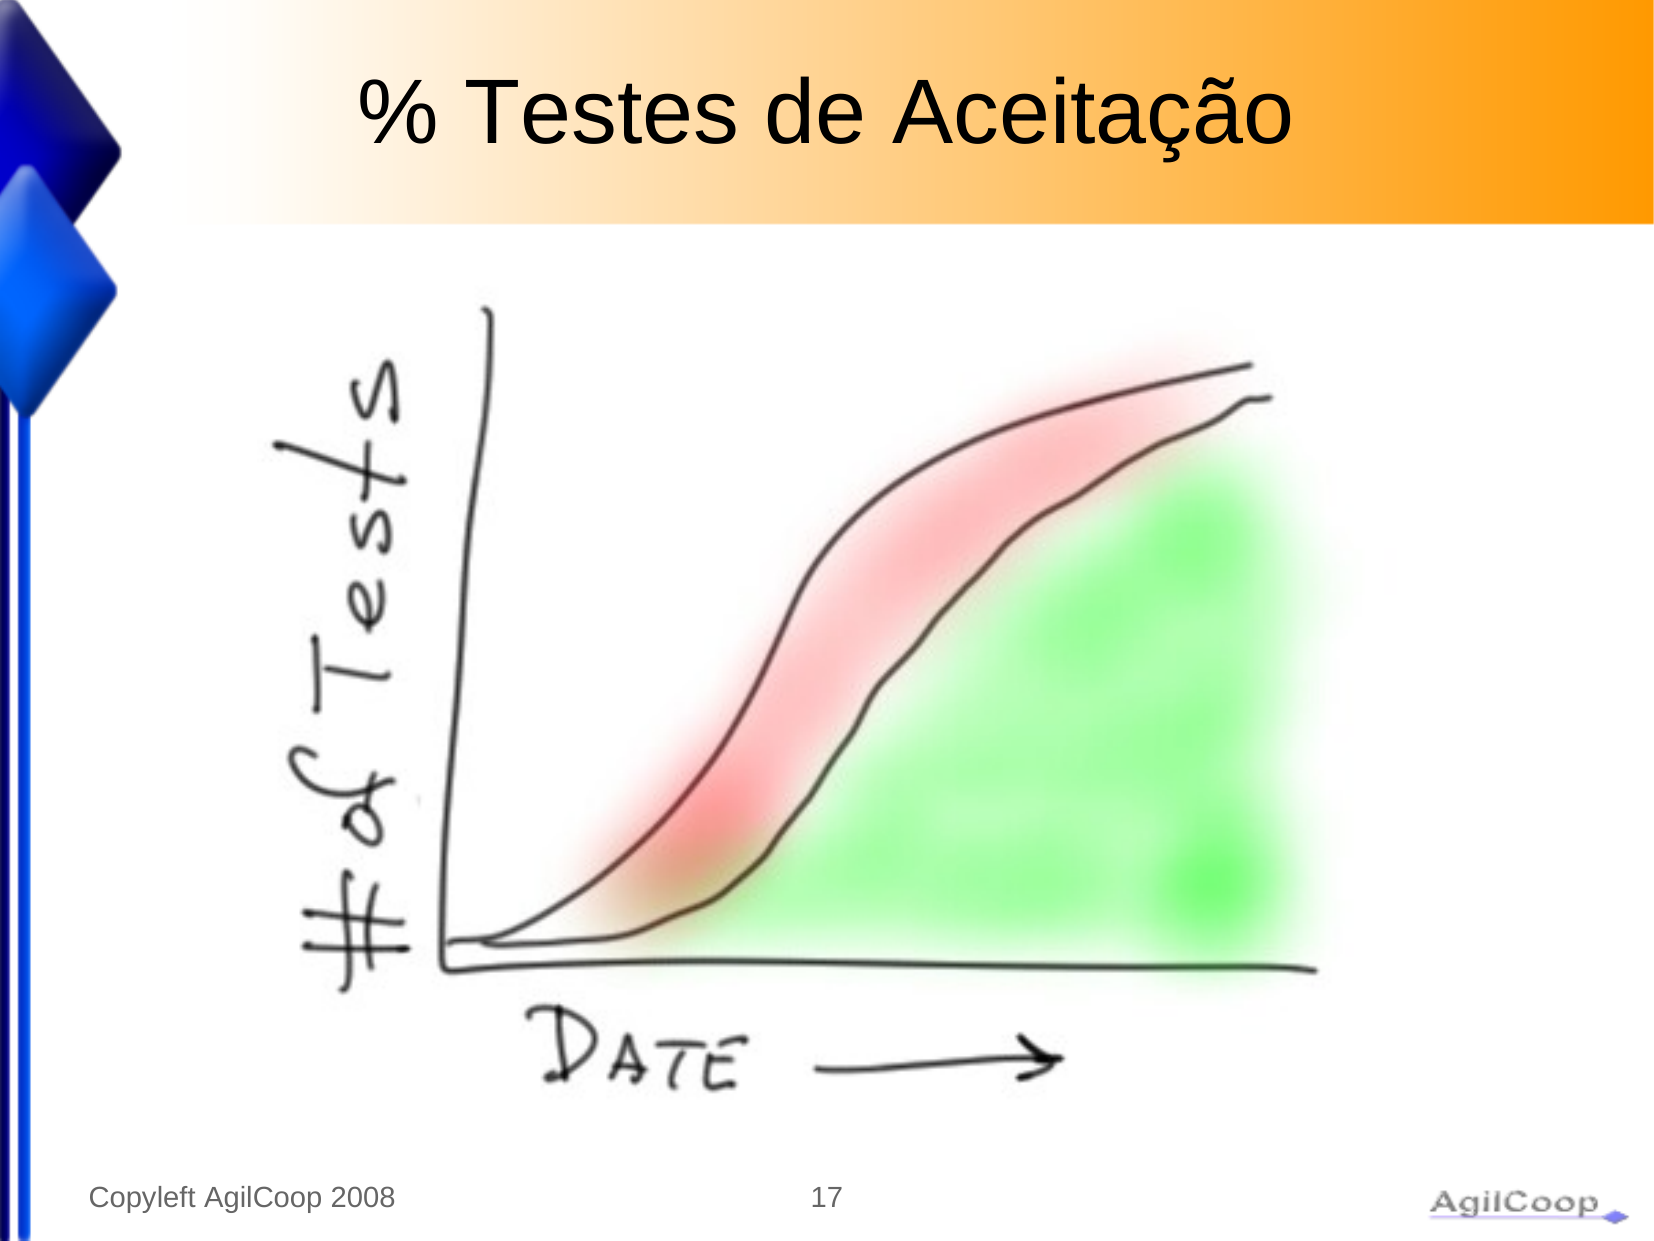

# % Testes de Aceitação
Copyleft AgilCoop 2008
17